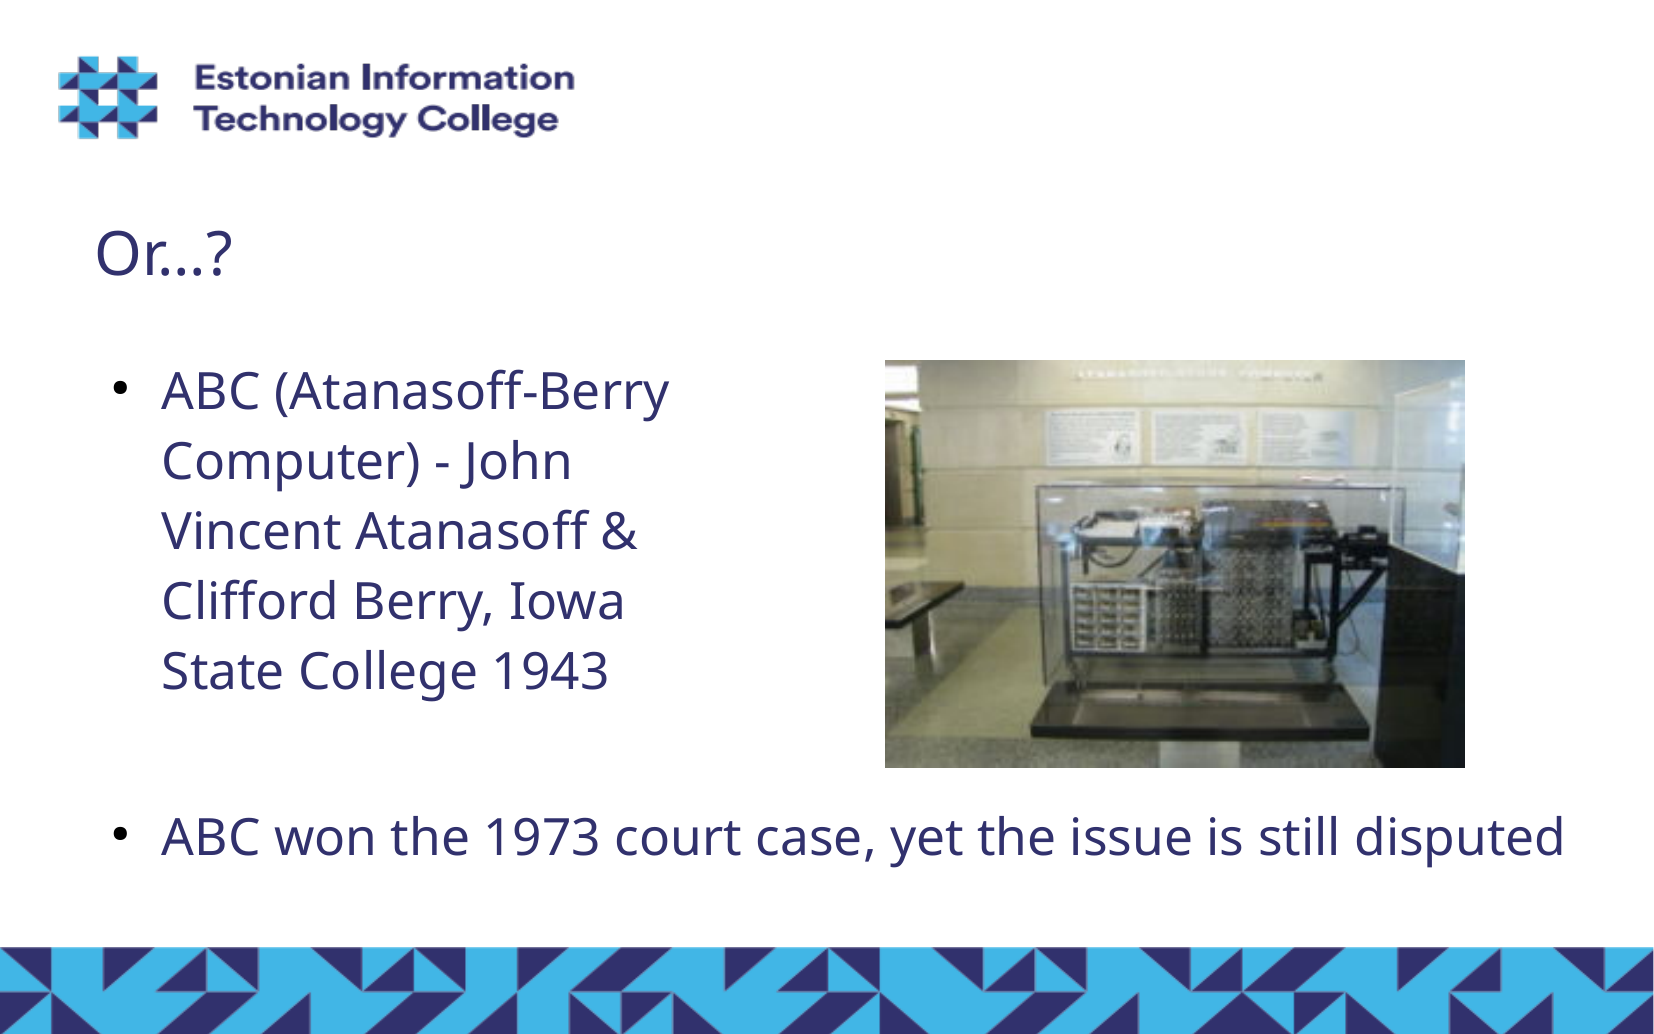

# Or…?
ABC (Atanasoff-Berry
Computer) - John
Vincent Atanasoff &
Clifford Berry, Iowa
State College 1943
ABC won the 1973 court case, yet the issue is still disputed